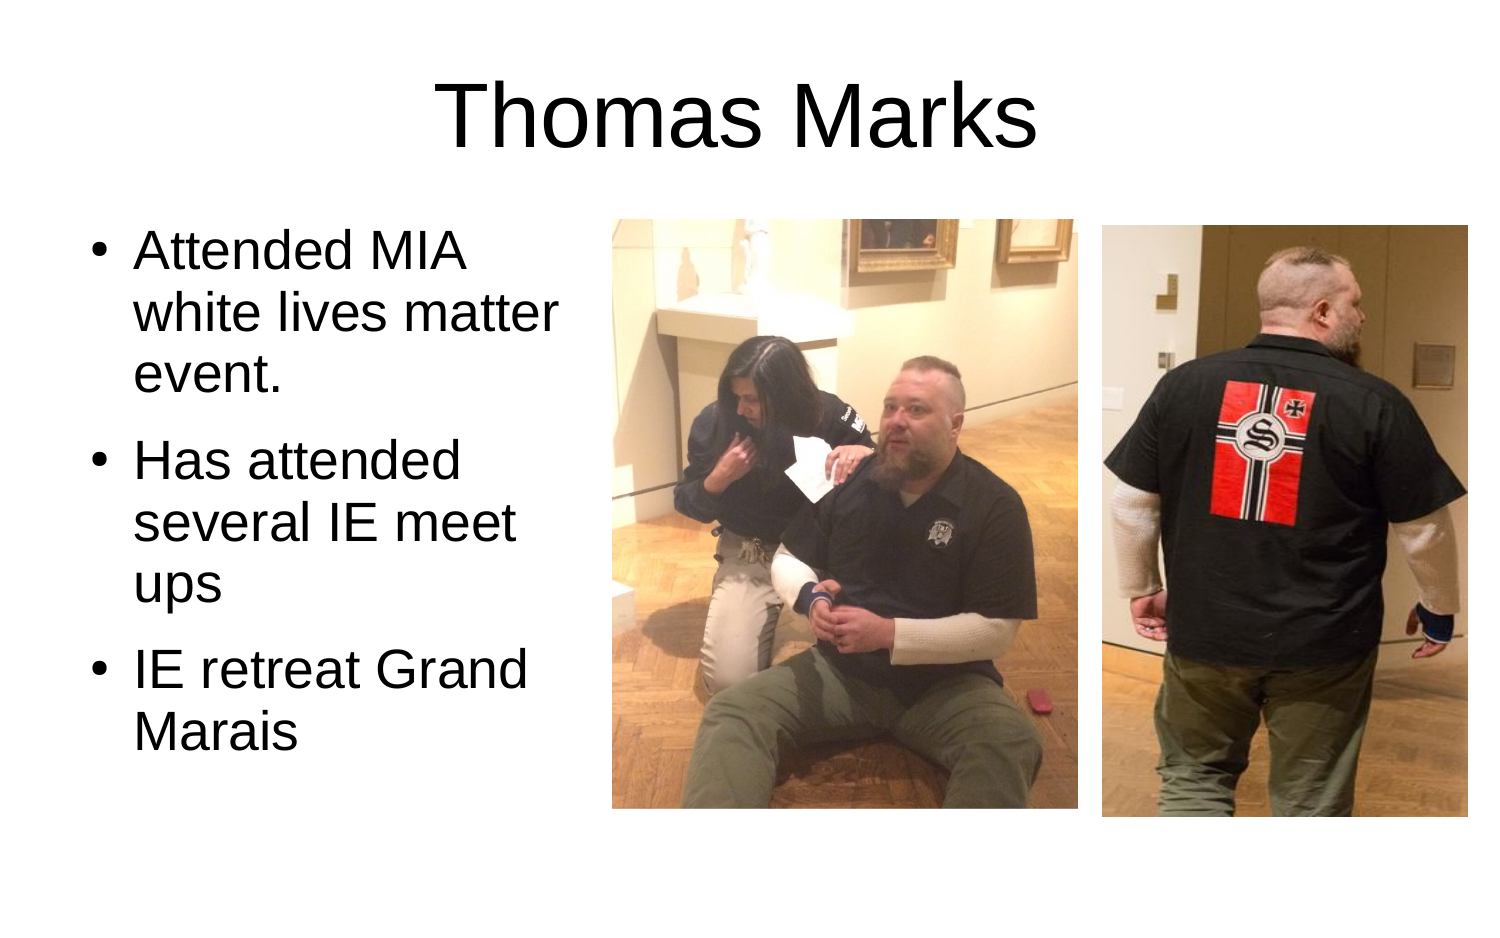

# Thomas Marks
Attended MIA white lives matter event.
Has attended several IE meet ups
IE retreat Grand Marais